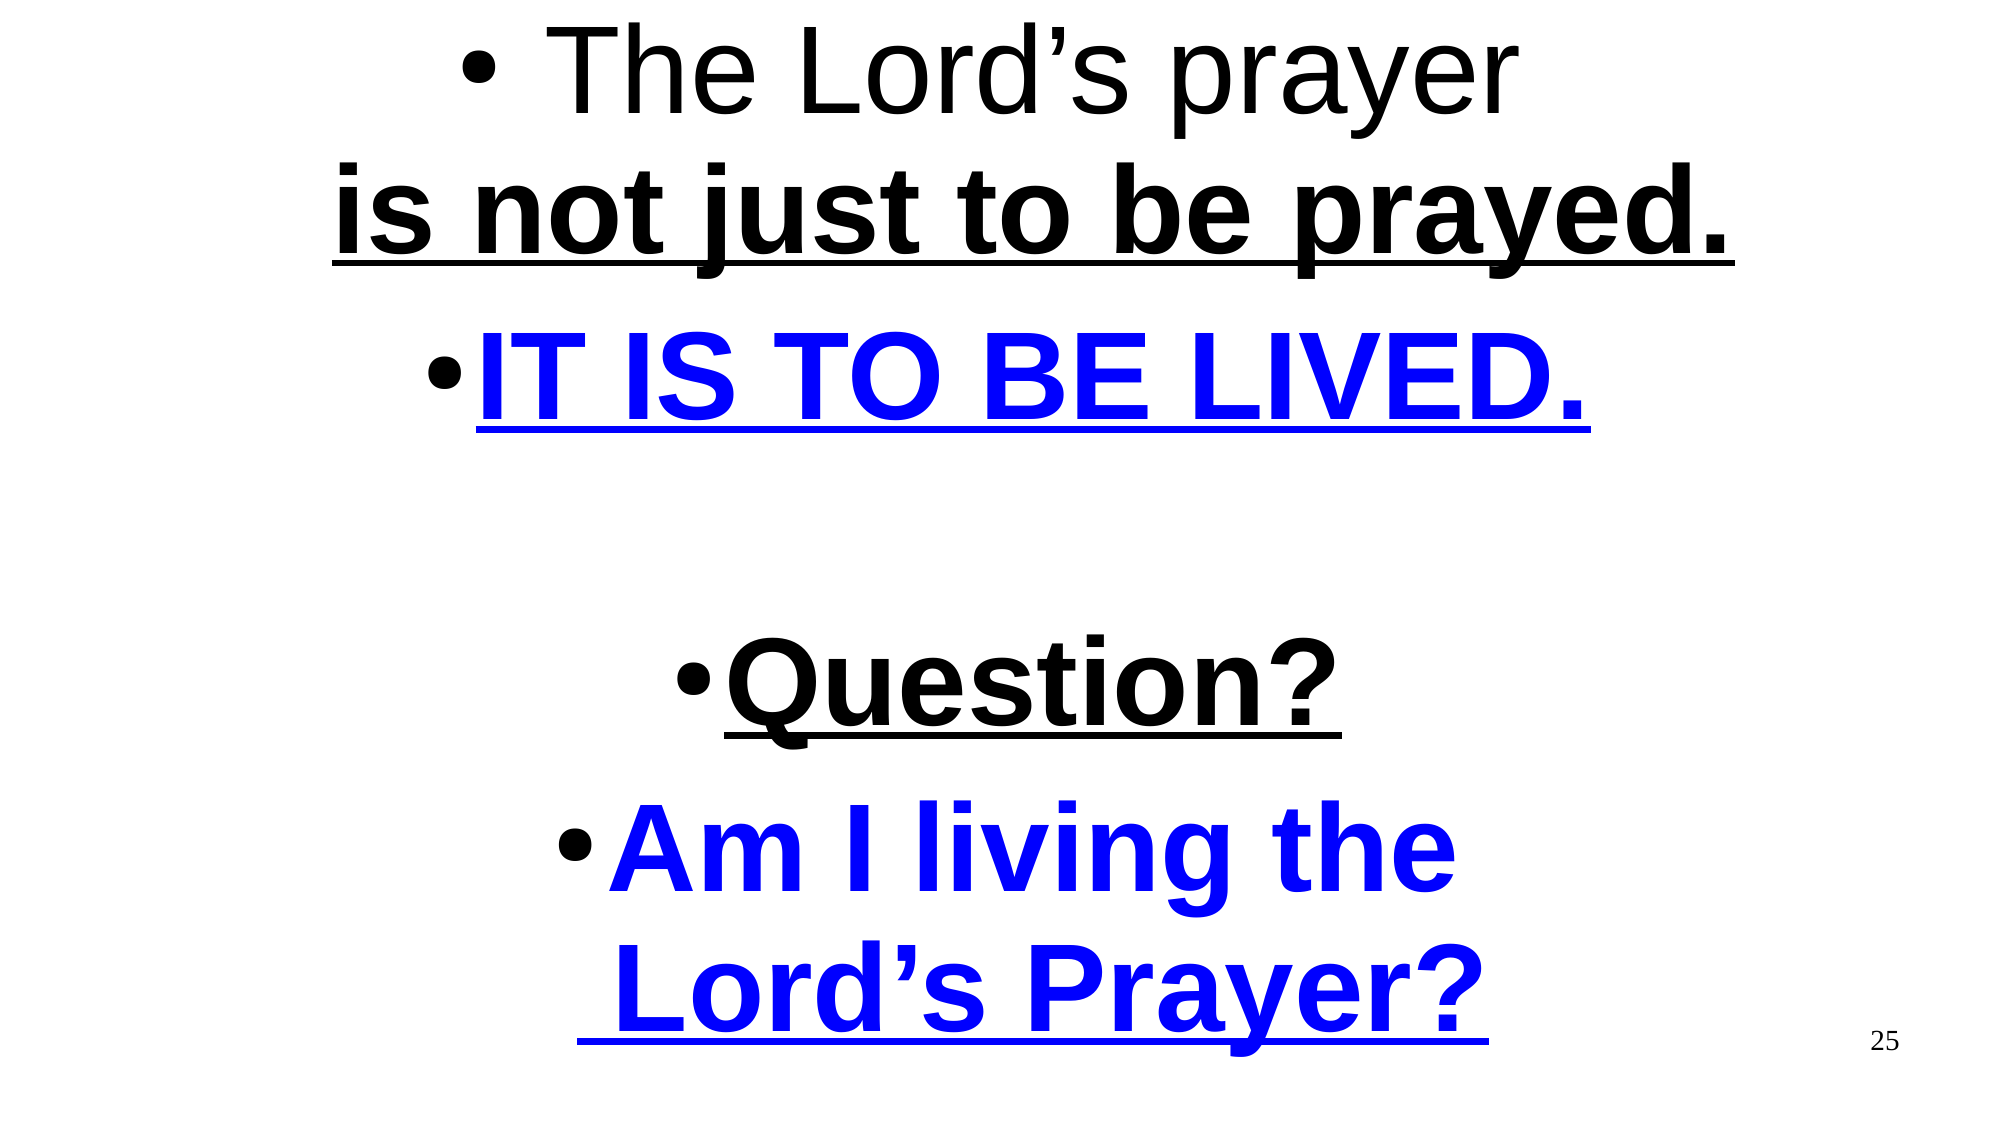

# The Lord’s prayer is not just to be prayed.
IT IS TO BE LIVED.
Question?
Am I living the
 Lord’s Prayer?
25